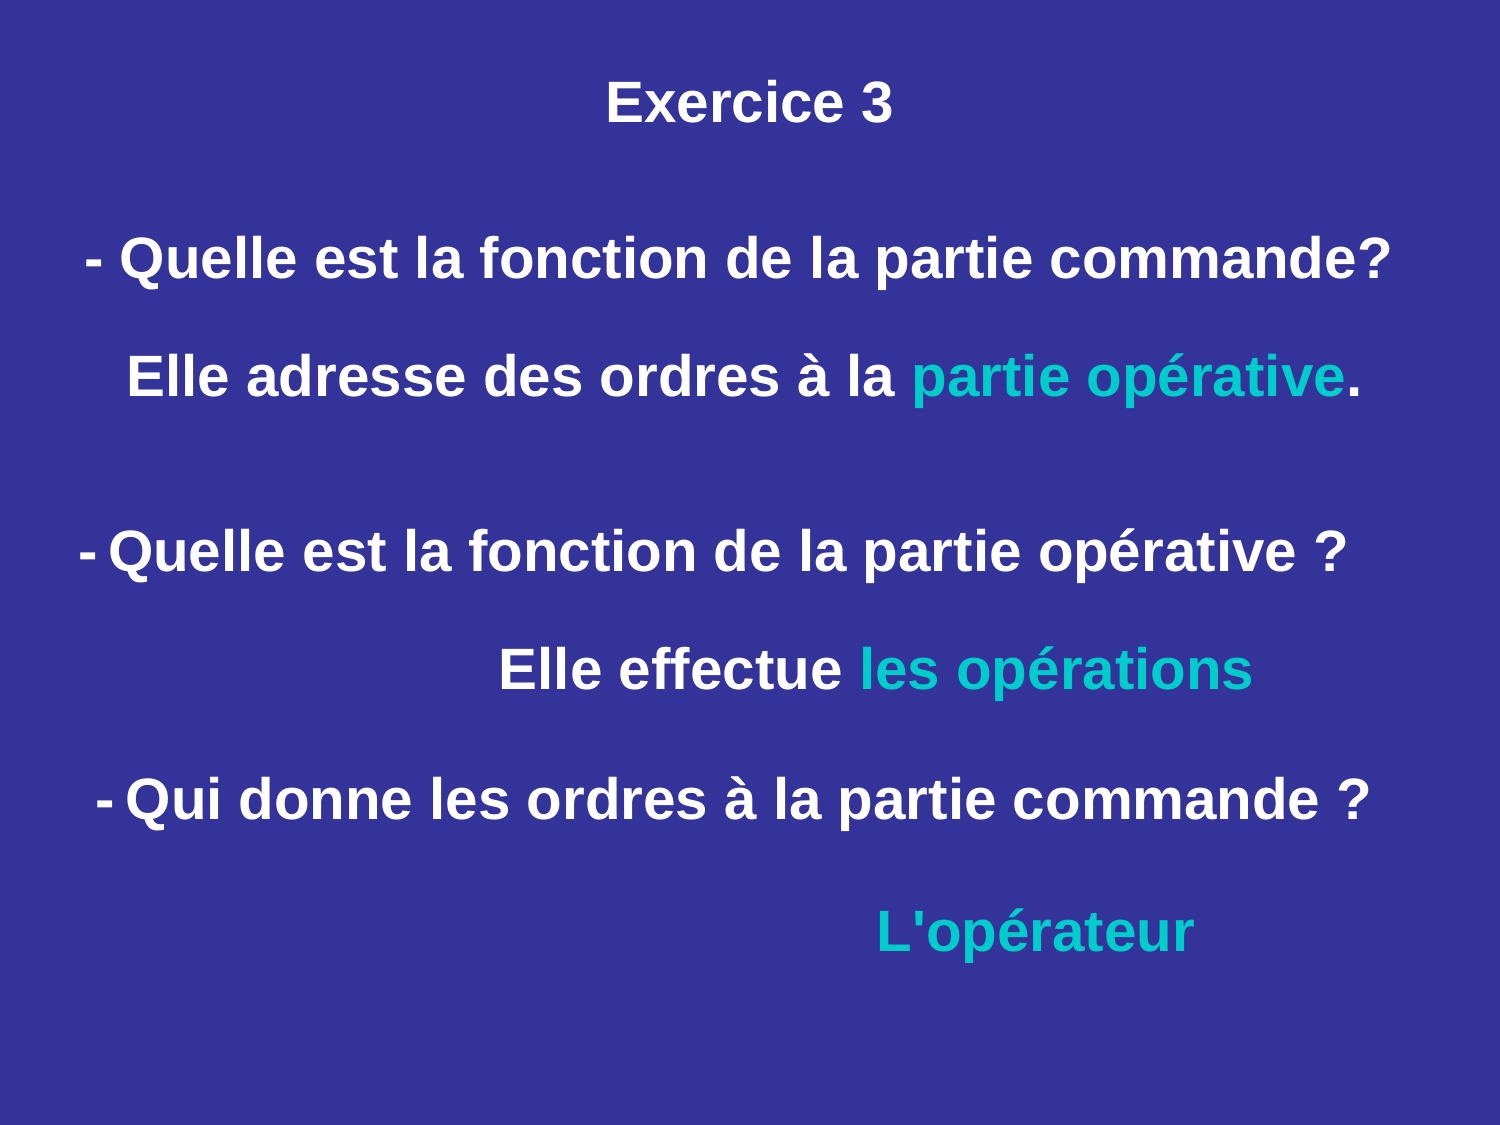

Exercice 3
 - Quelle est la fonction de la partie commande?
Elle adresse des ordres à la partie opérative.
 - Quelle est la fonction de la partie opérative ?
Elle effectue les opérations
 - Qui donne les ordres à la partie commande ?
L'opérateur